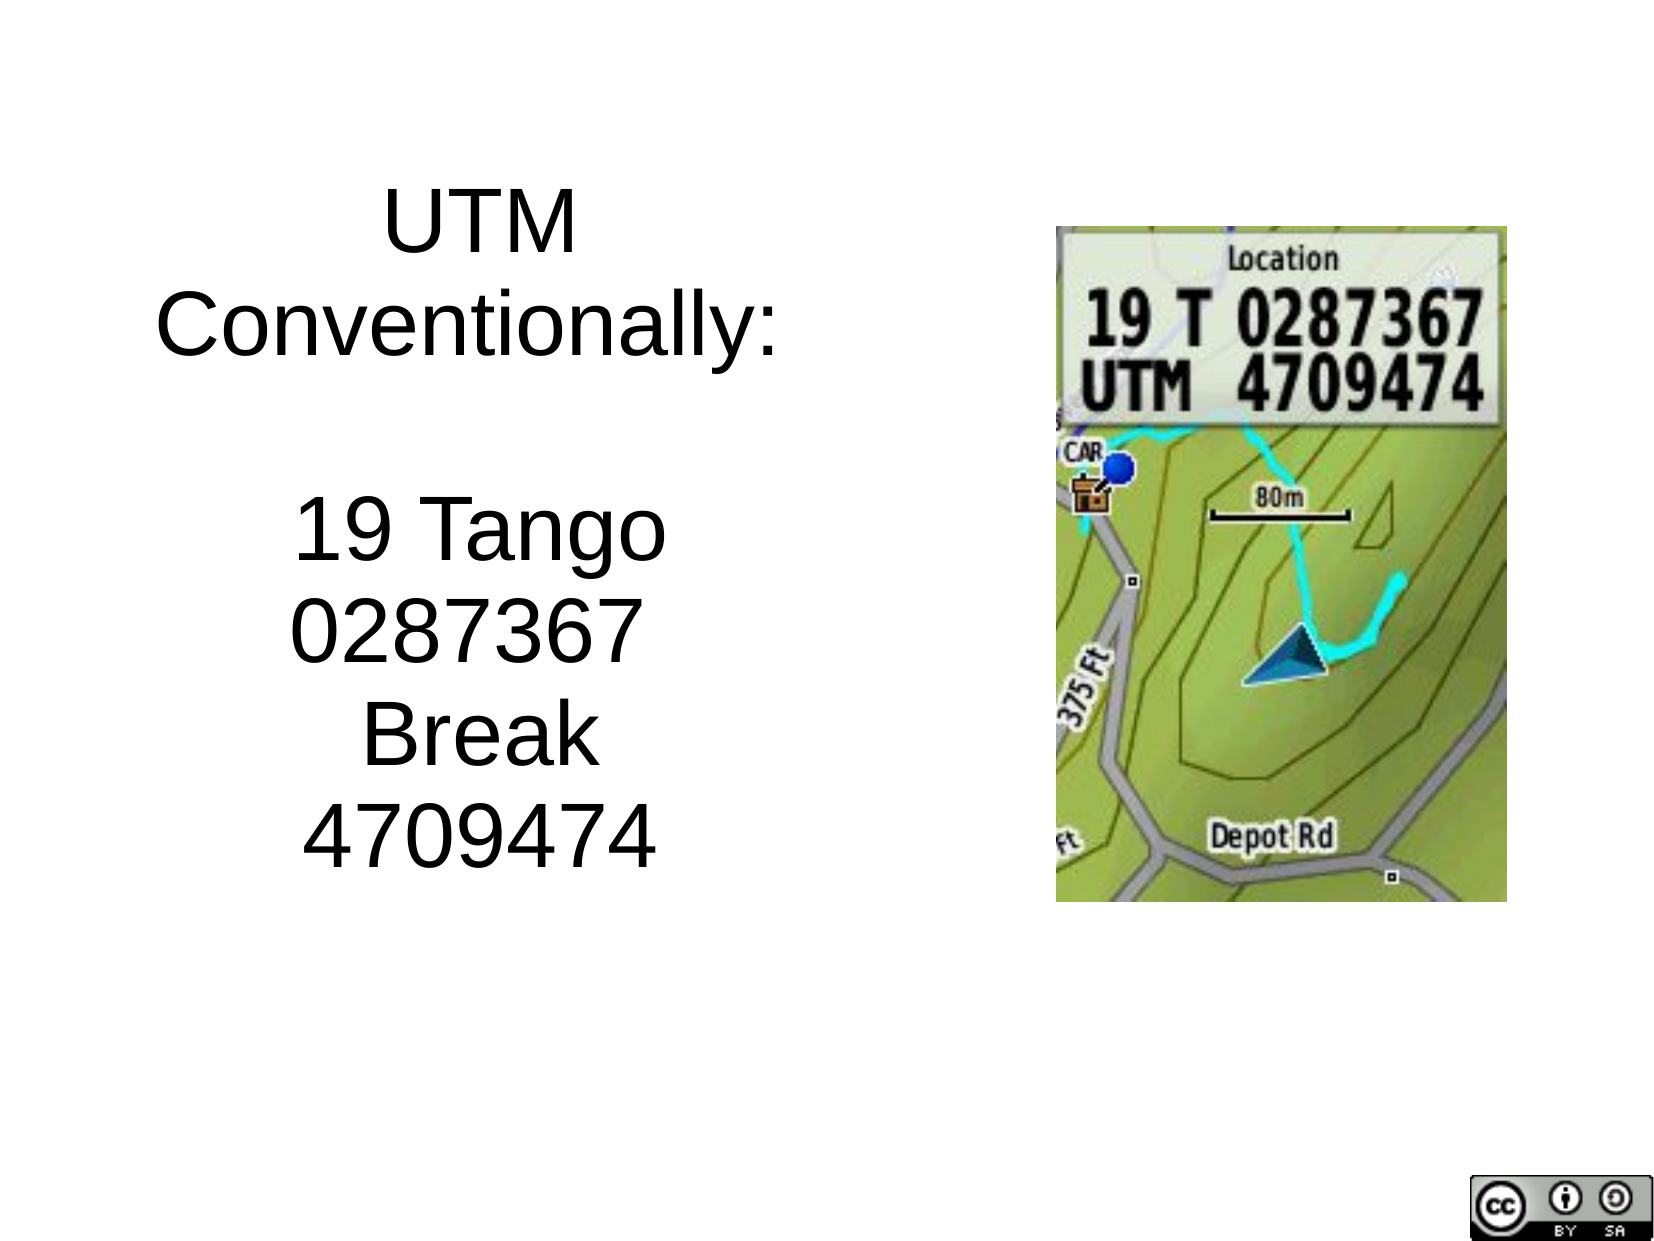

# UTM Conventionally: 19 Tango 0287367 Break 4709474